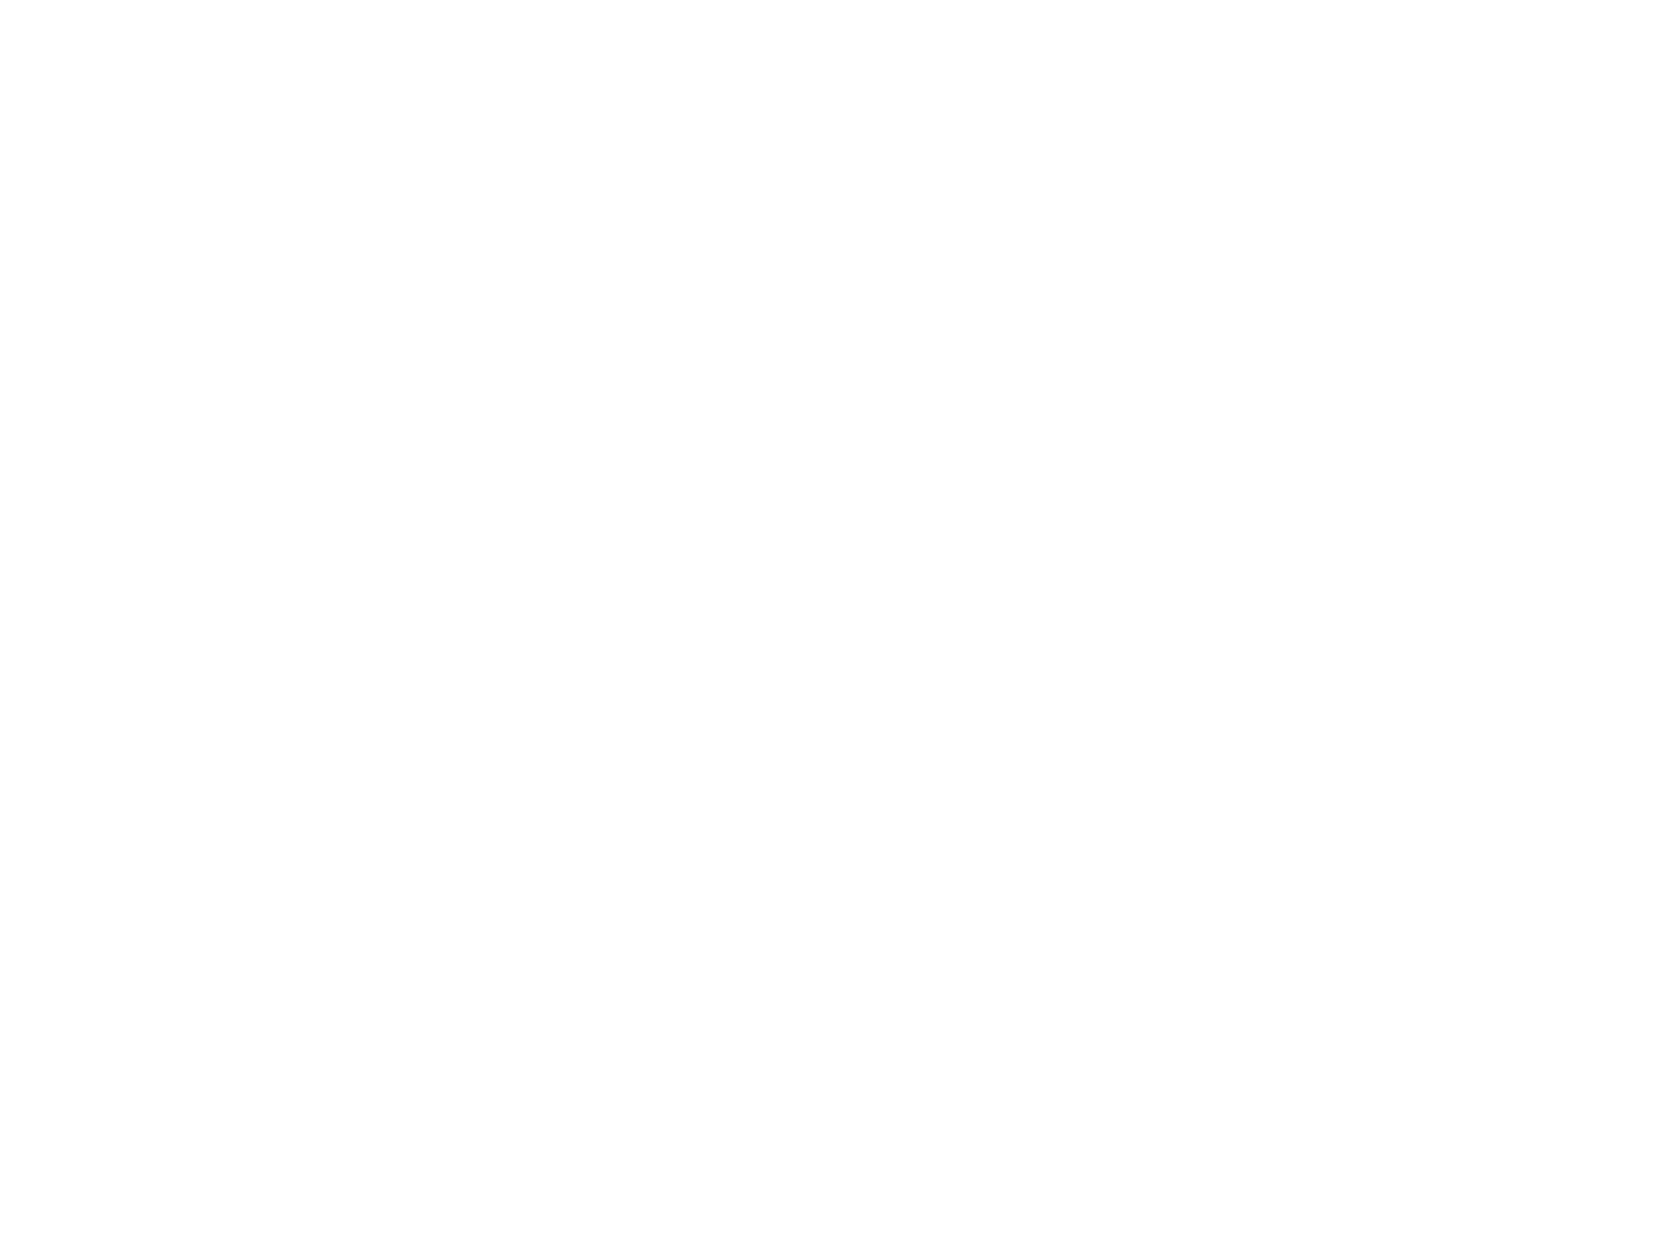

# Exercises
Now it is up to
You
to work!
The exercises are here:
https://afnog.iotworkshop.africa/do/view/AFNOG/Session2